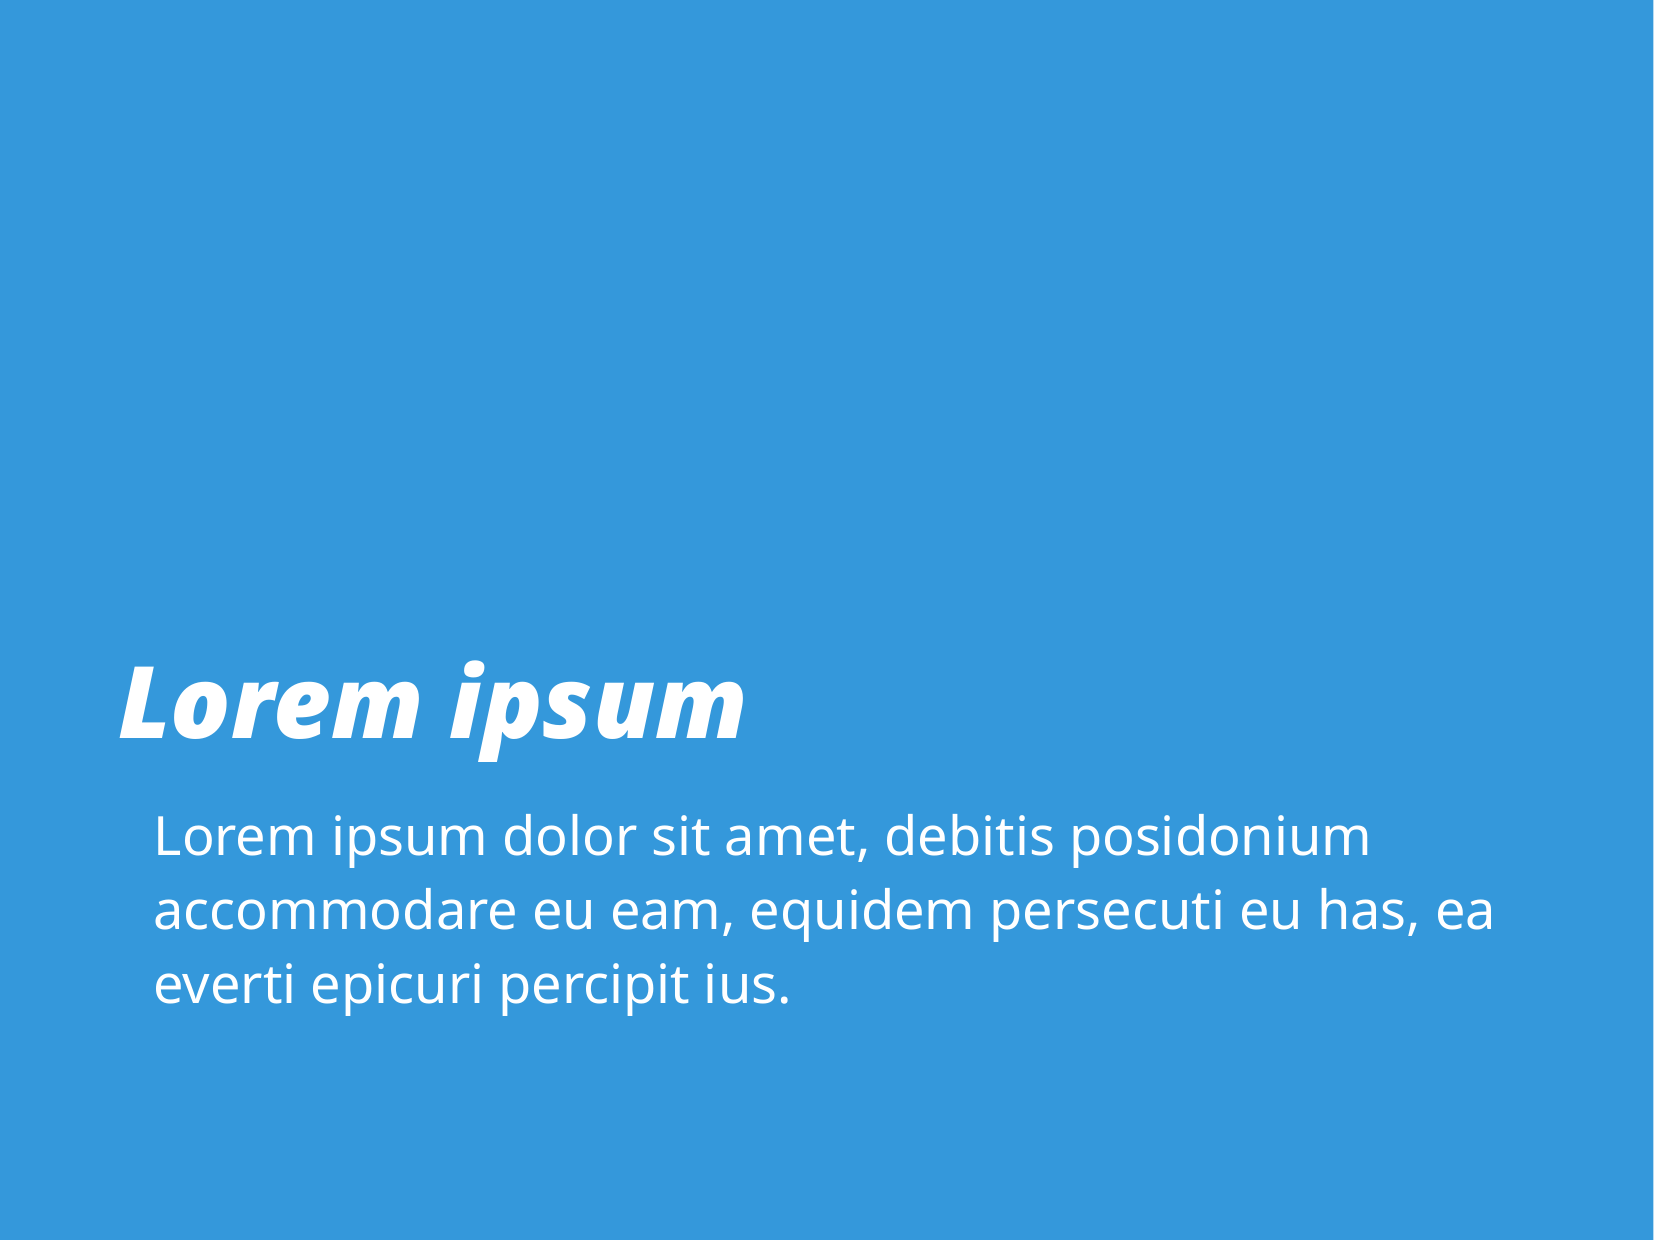

# Lorem ipsum
Lorem ipsum dolor sit amet, debitis posidonium accommodare eu eam, equidem persecuti eu has, ea everti epicuri percipit ius.